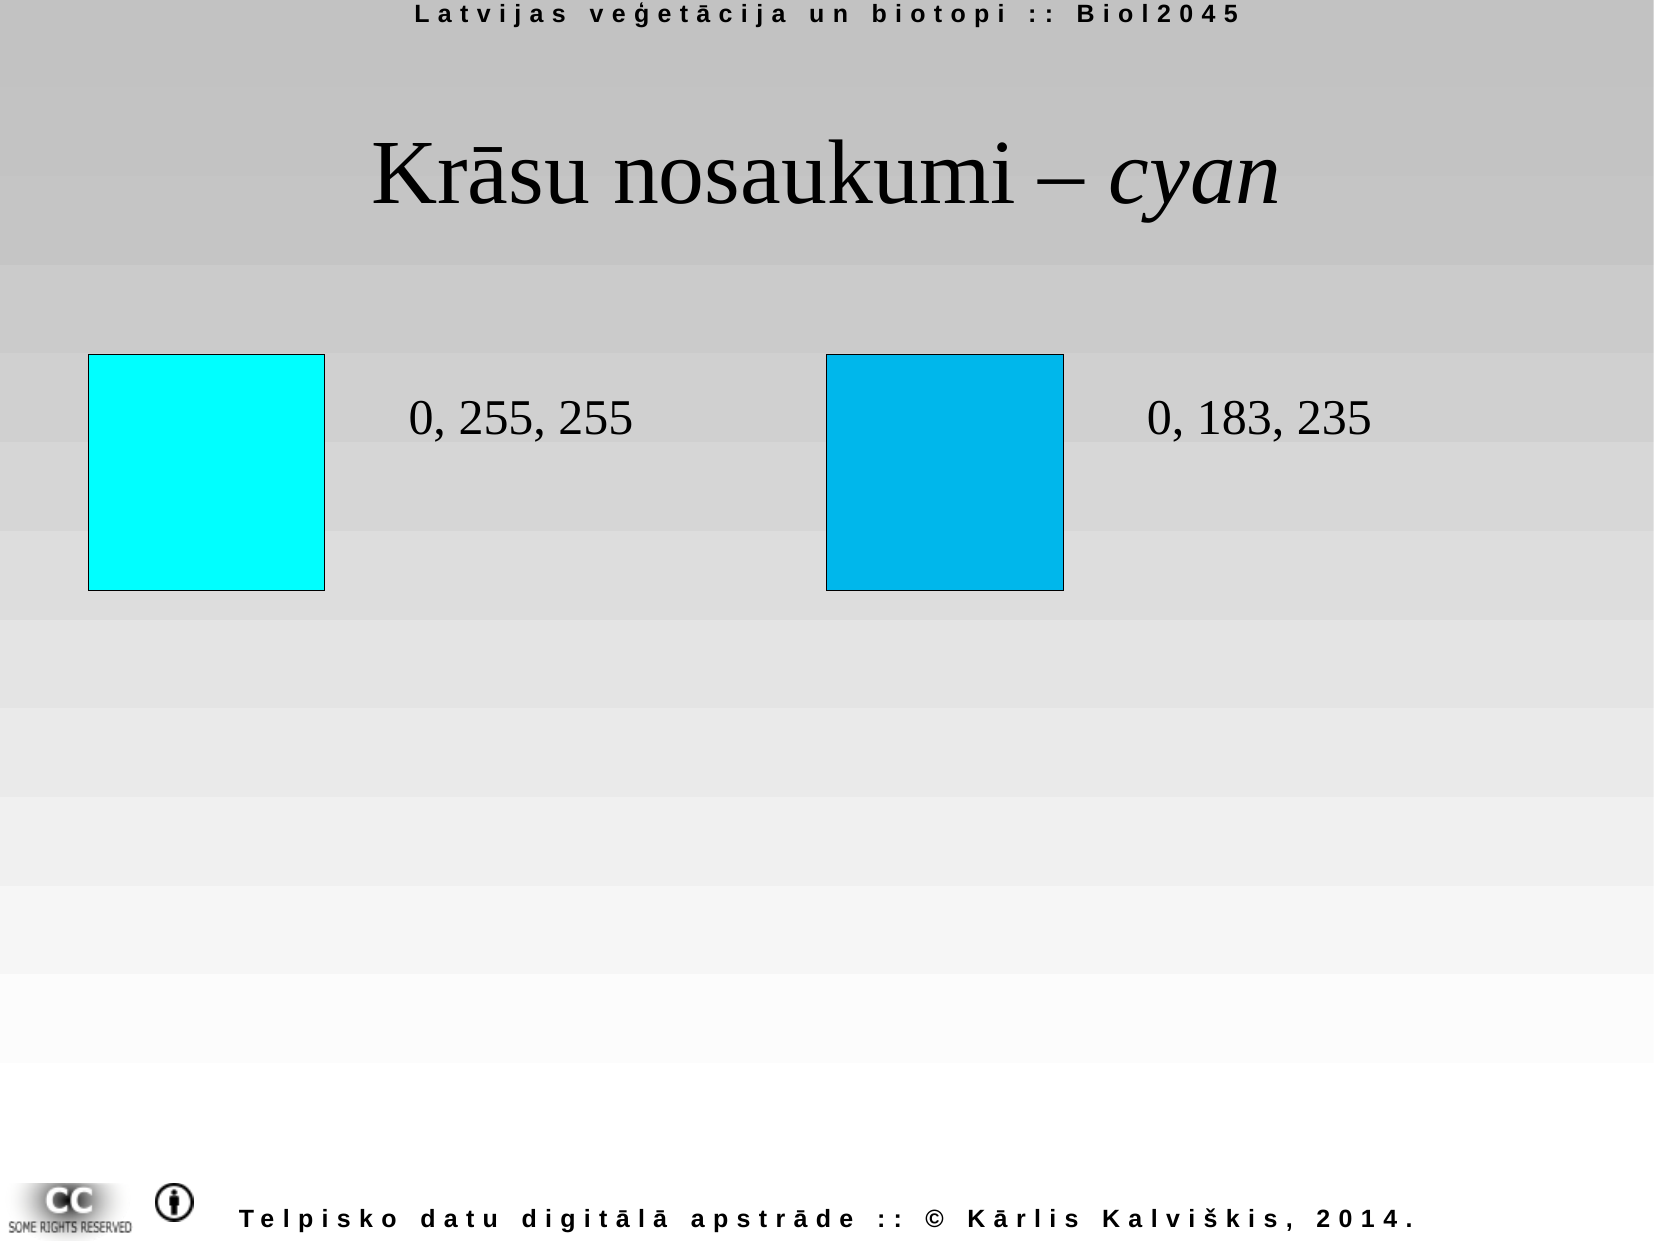

# Krāsu nosaukumi – cyan
0, 255, 255
0, 183, 235